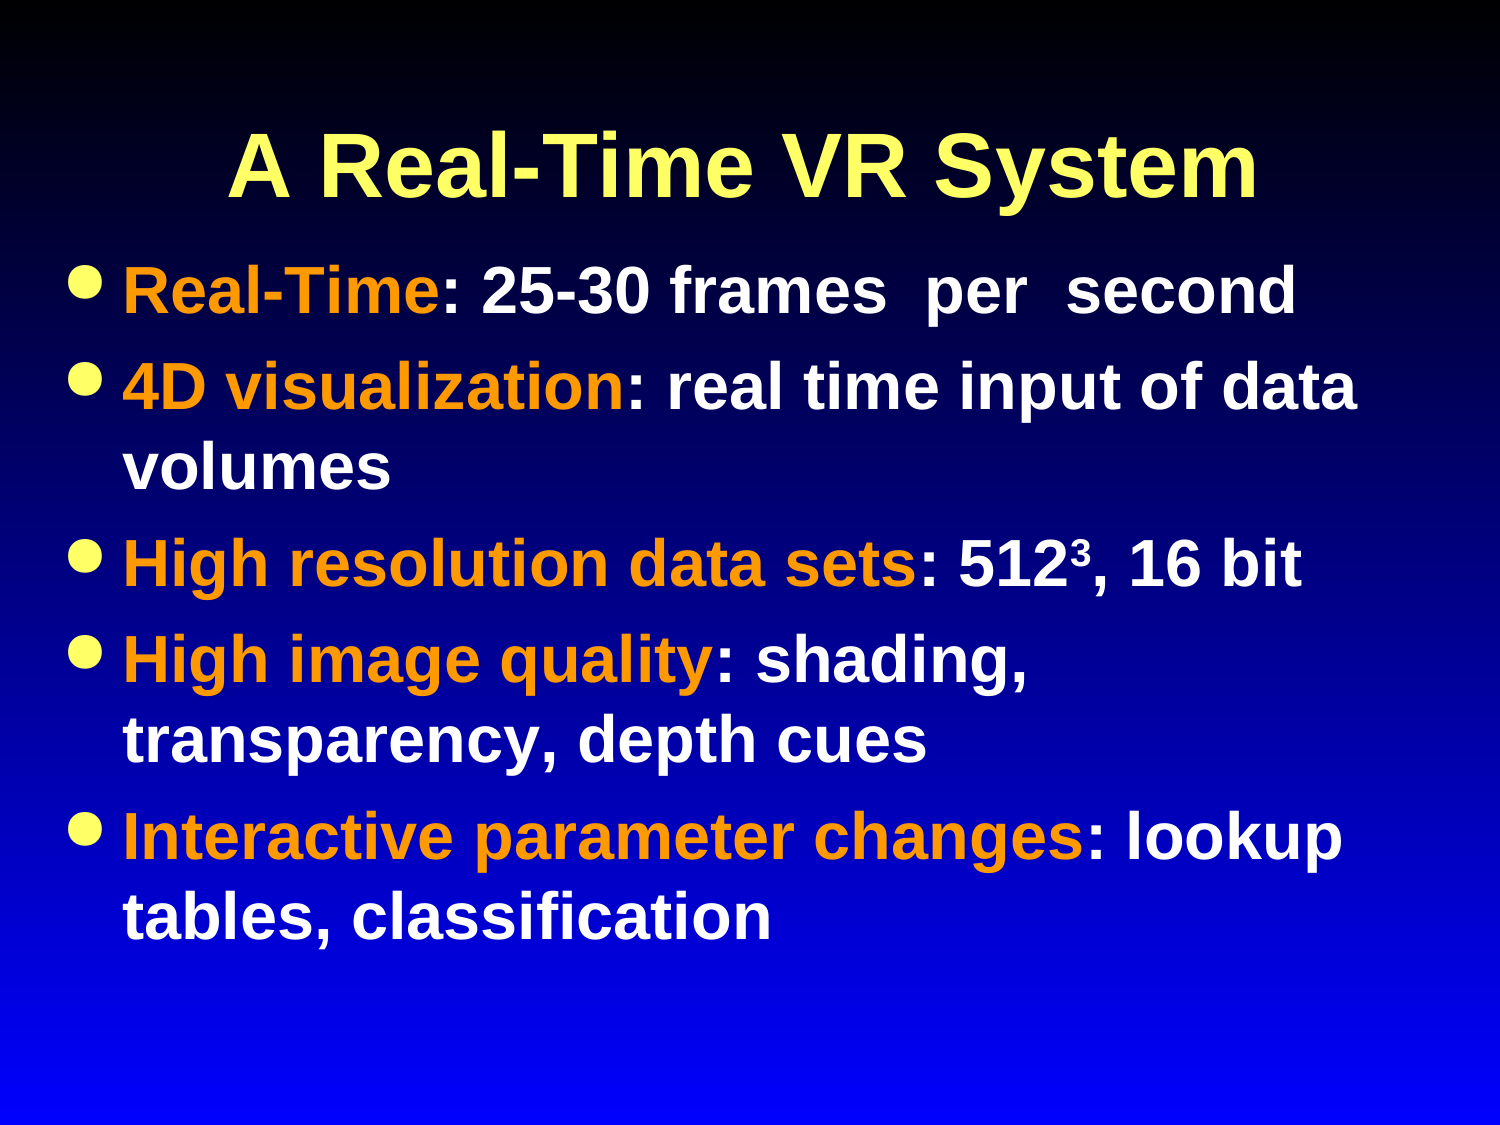

# A Real-Time VR System
Real-Time: 25-30 frames per second
4D visualization: real time input of data volumes
High resolution data sets: 5123, 16 bit
High image quality: shading, transparency, depth cues
Interactive parameter changes: lookup tables, classification